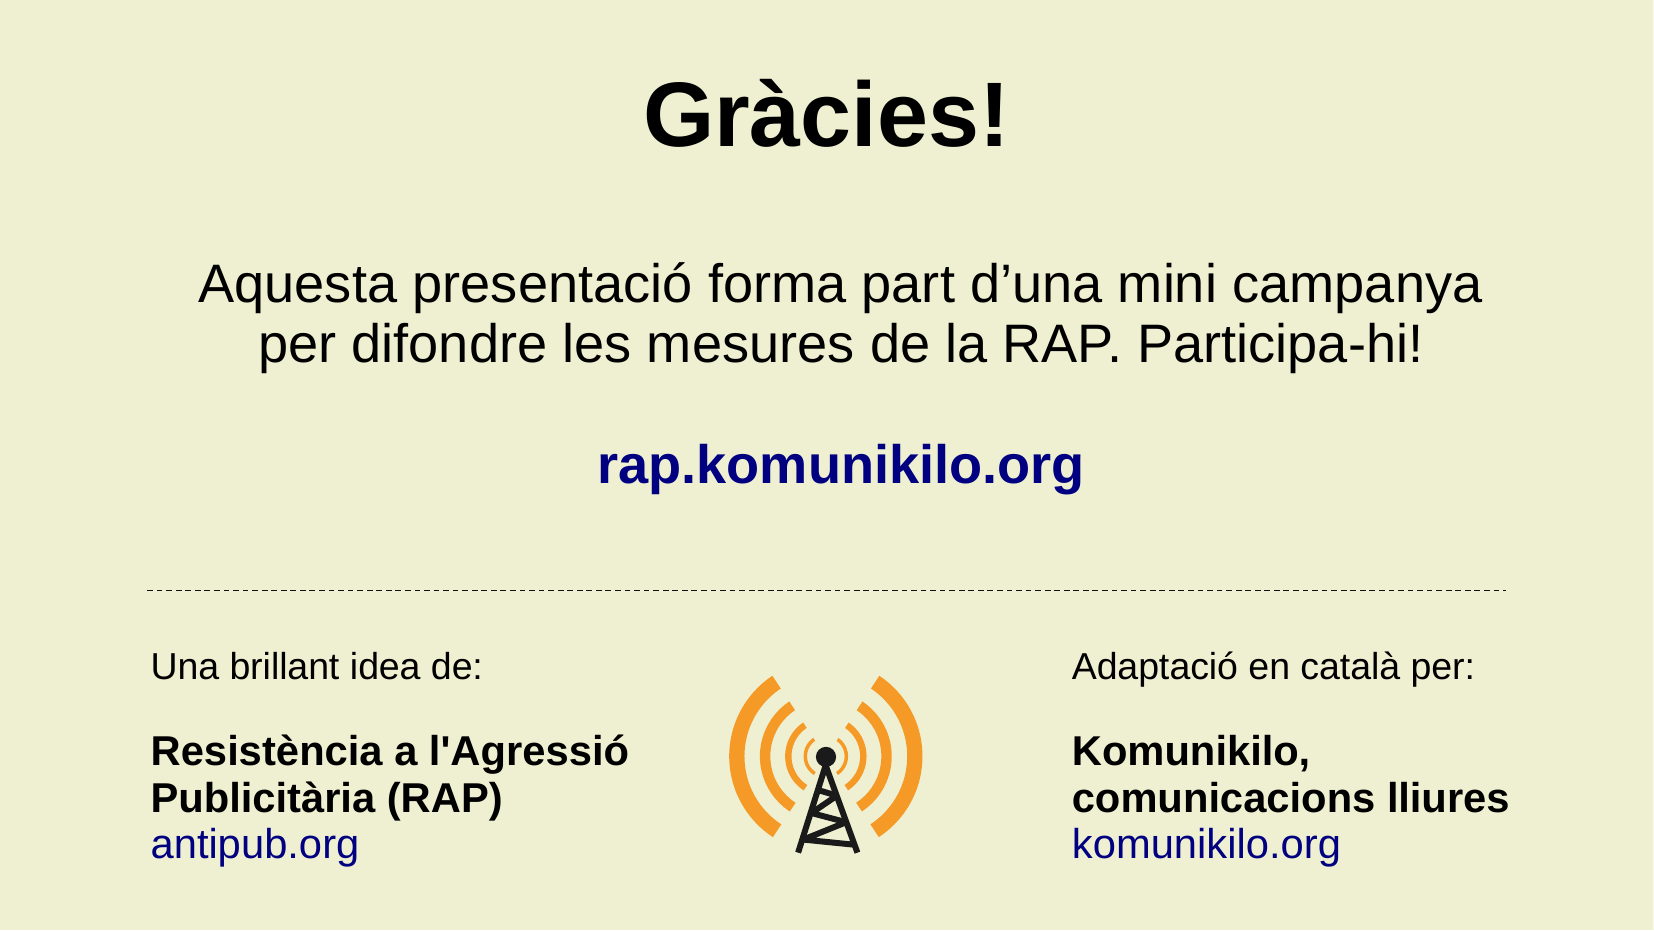

# Gràcies!
Aquesta presentació forma part d’una mini campanya per difondre les mesures de la RAP. Participa-hi!
rap.komunikilo.org
Una brillant idea de:
Adaptació en català per:
Resistència a l'Agressió Publicitària (RAP)
antipub.org
Komunikilo, comunicacions lliures
komunikilo.org